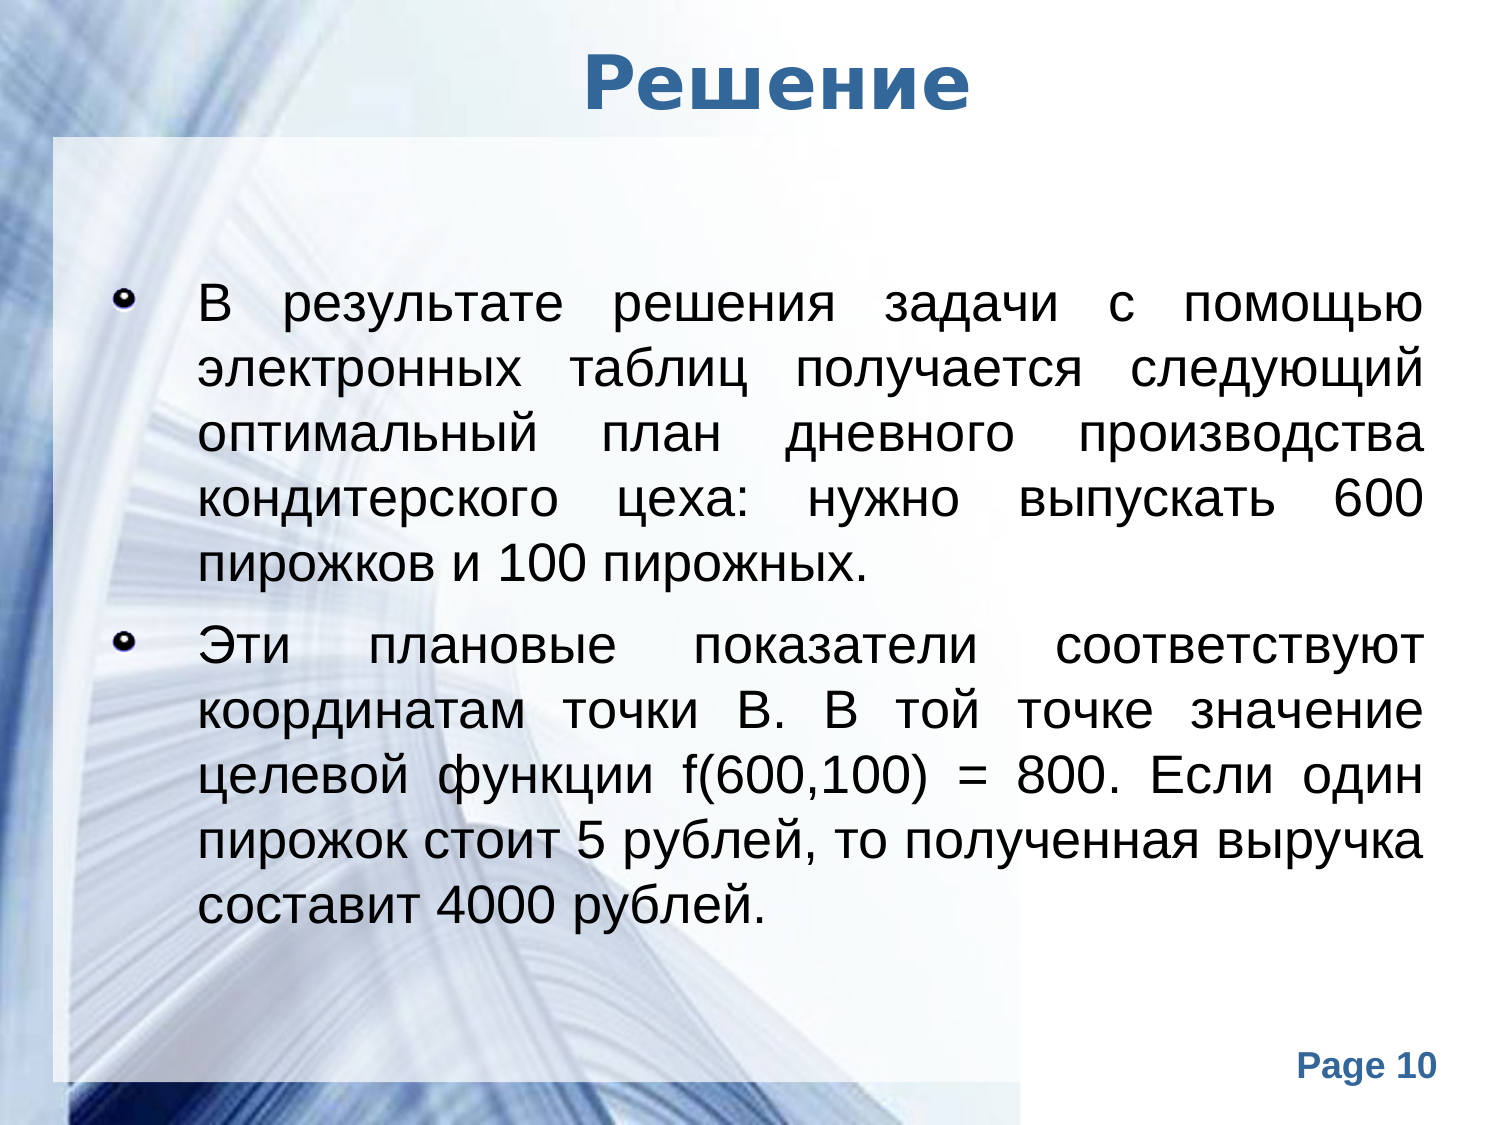

Решение
В результате решения задачи с помощью электронных таблиц получается следующий оптимальный план дневного производства кондитерского цеха: нужно выпускать 600 пирожков и 100 пирожных.
Эти плановые показатели соответствуют координатам точки В. В той точке значение целевой функции f(600,100) = 800. Если один пирожок стоит 5 рублей, то полученная выручка составит 4000 рублей.